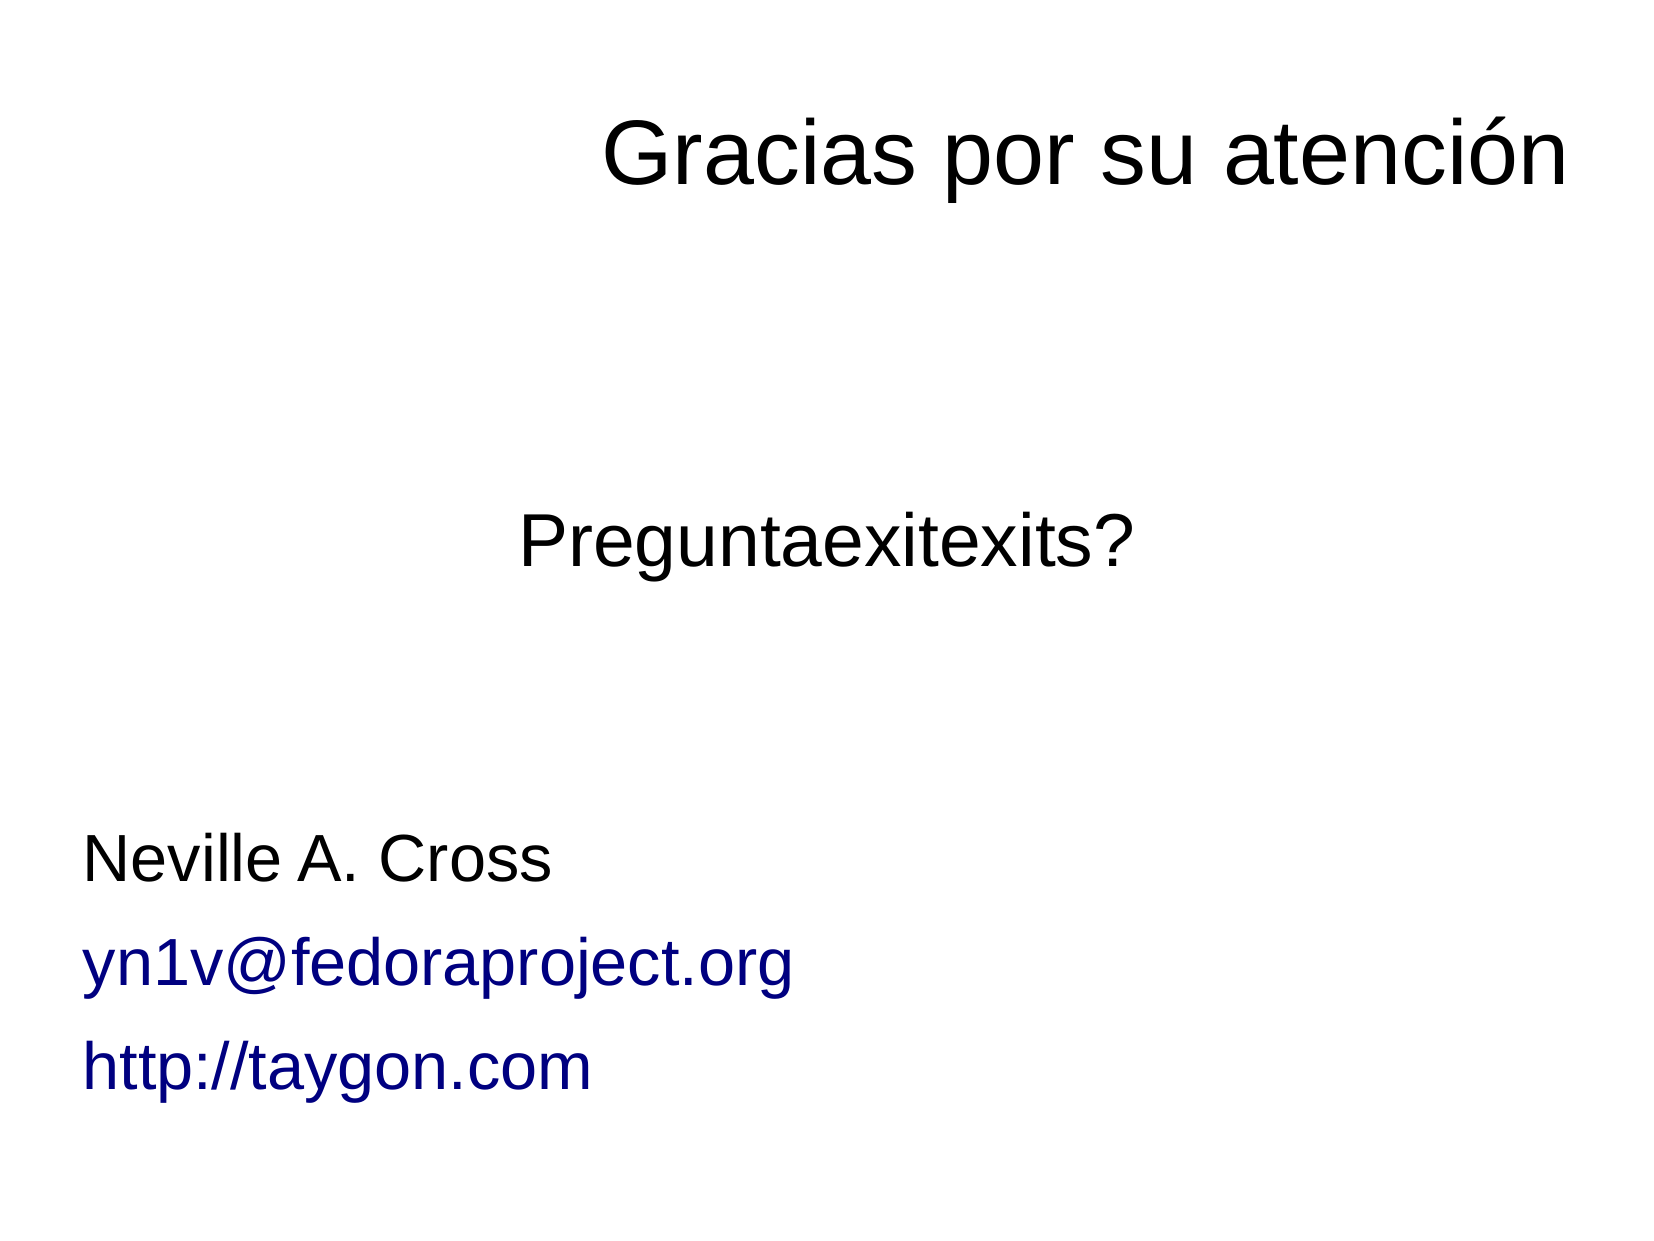

# Gracias por su atención
Preguntaexitexits?
Neville A. Cross
yn1v@fedoraproject.org
http://taygon.com